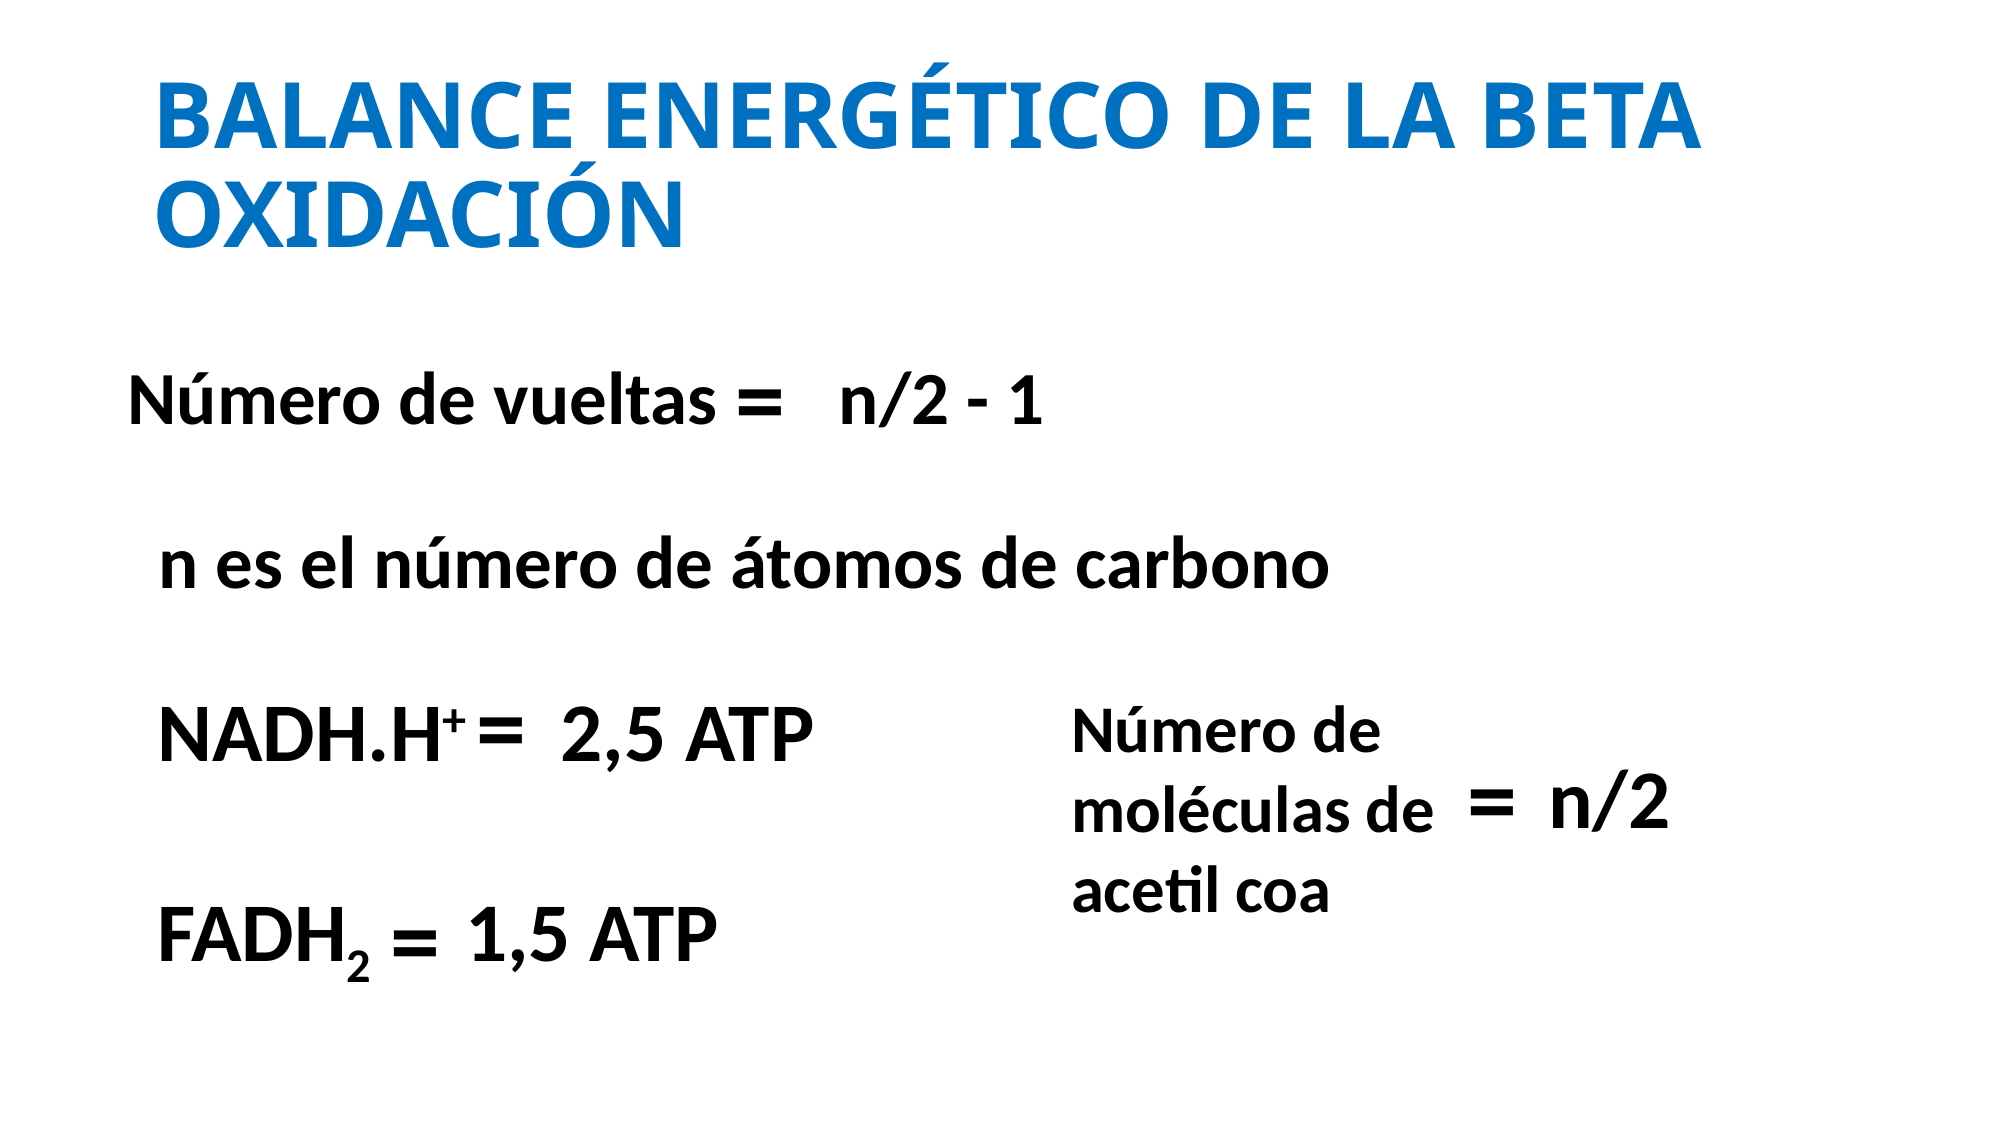

# BALANCE ENERGÉTICO DE LA BETA OXIDACIÓN
=
Número de vueltas
n/2 - 1
n es el número de átomos de carbono
=
NADH.H+ 2,5 ATP
FADH2 1,5 ATP
=
Número de moléculas de acetil coa
=
n/2